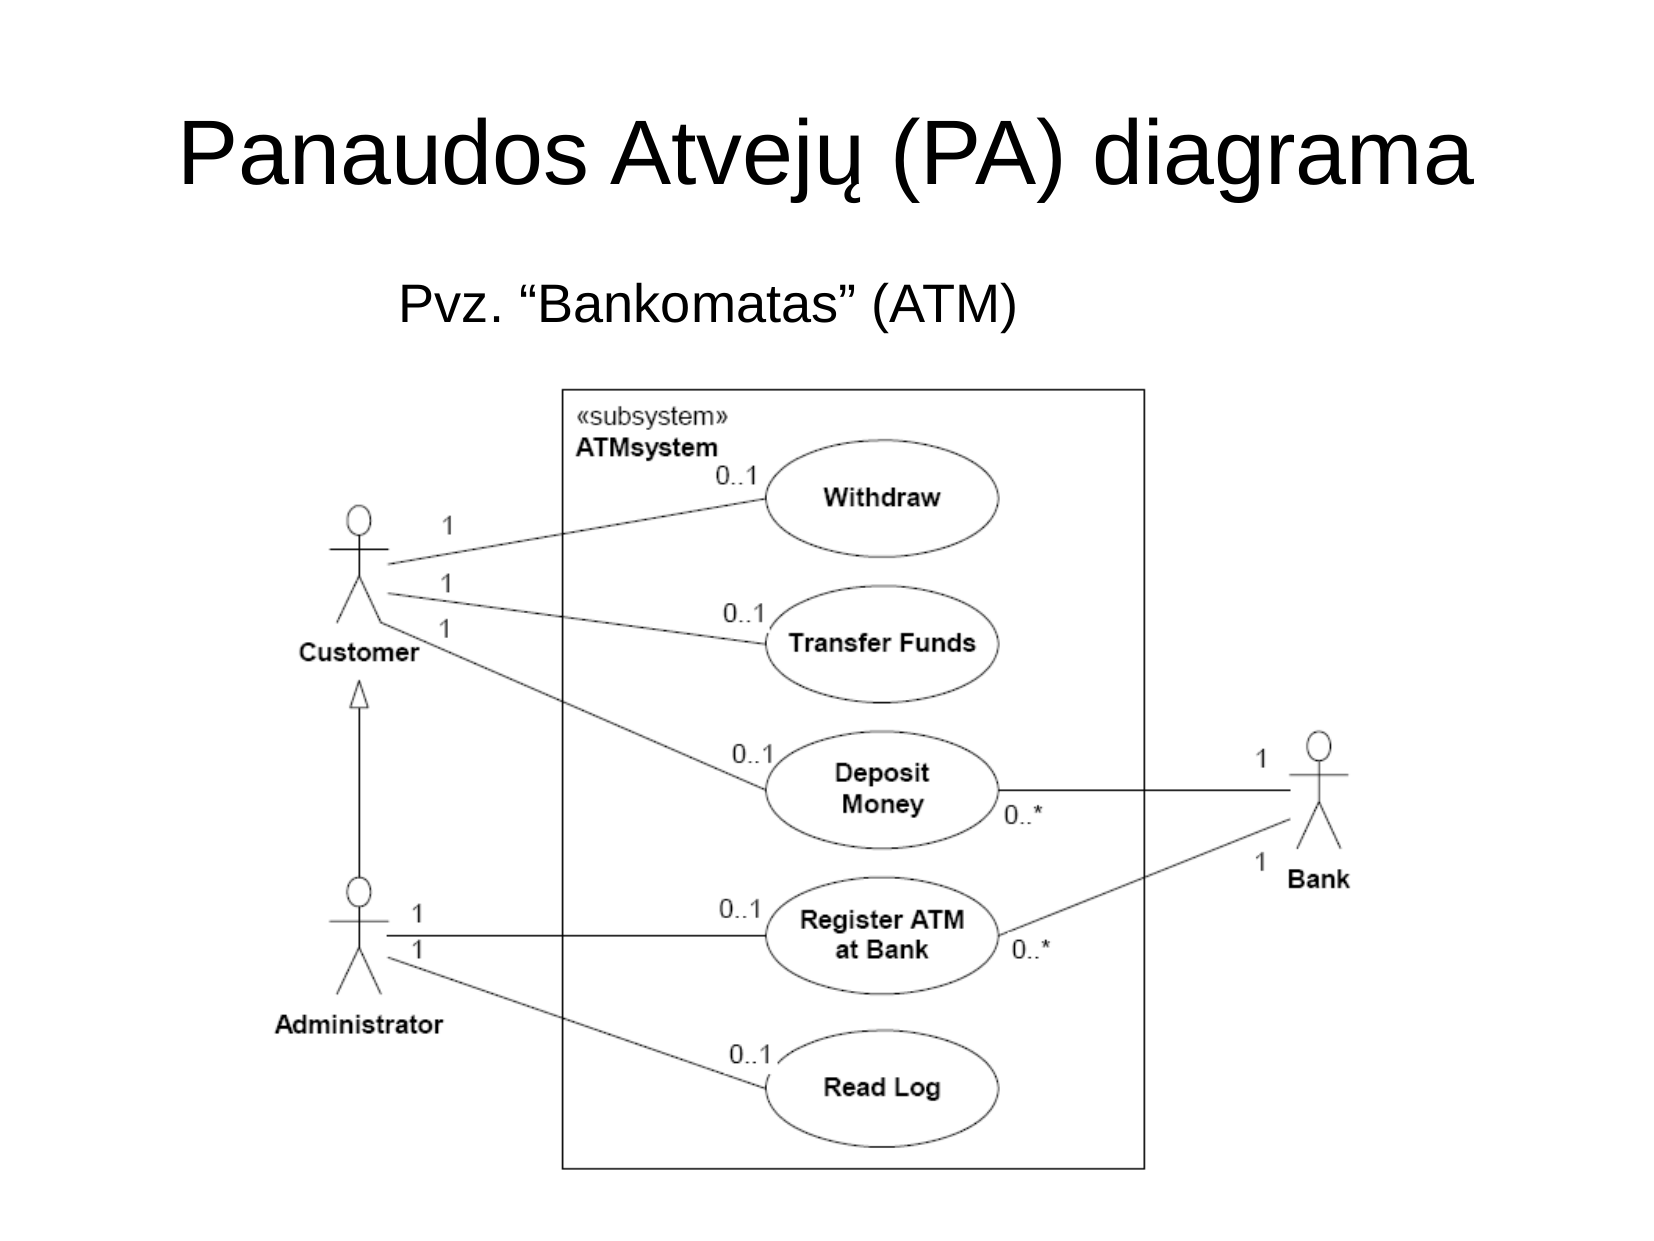

# Panaudos Atvejų (PA) diagrama
Pvz. “Bankomatas” (ATM)